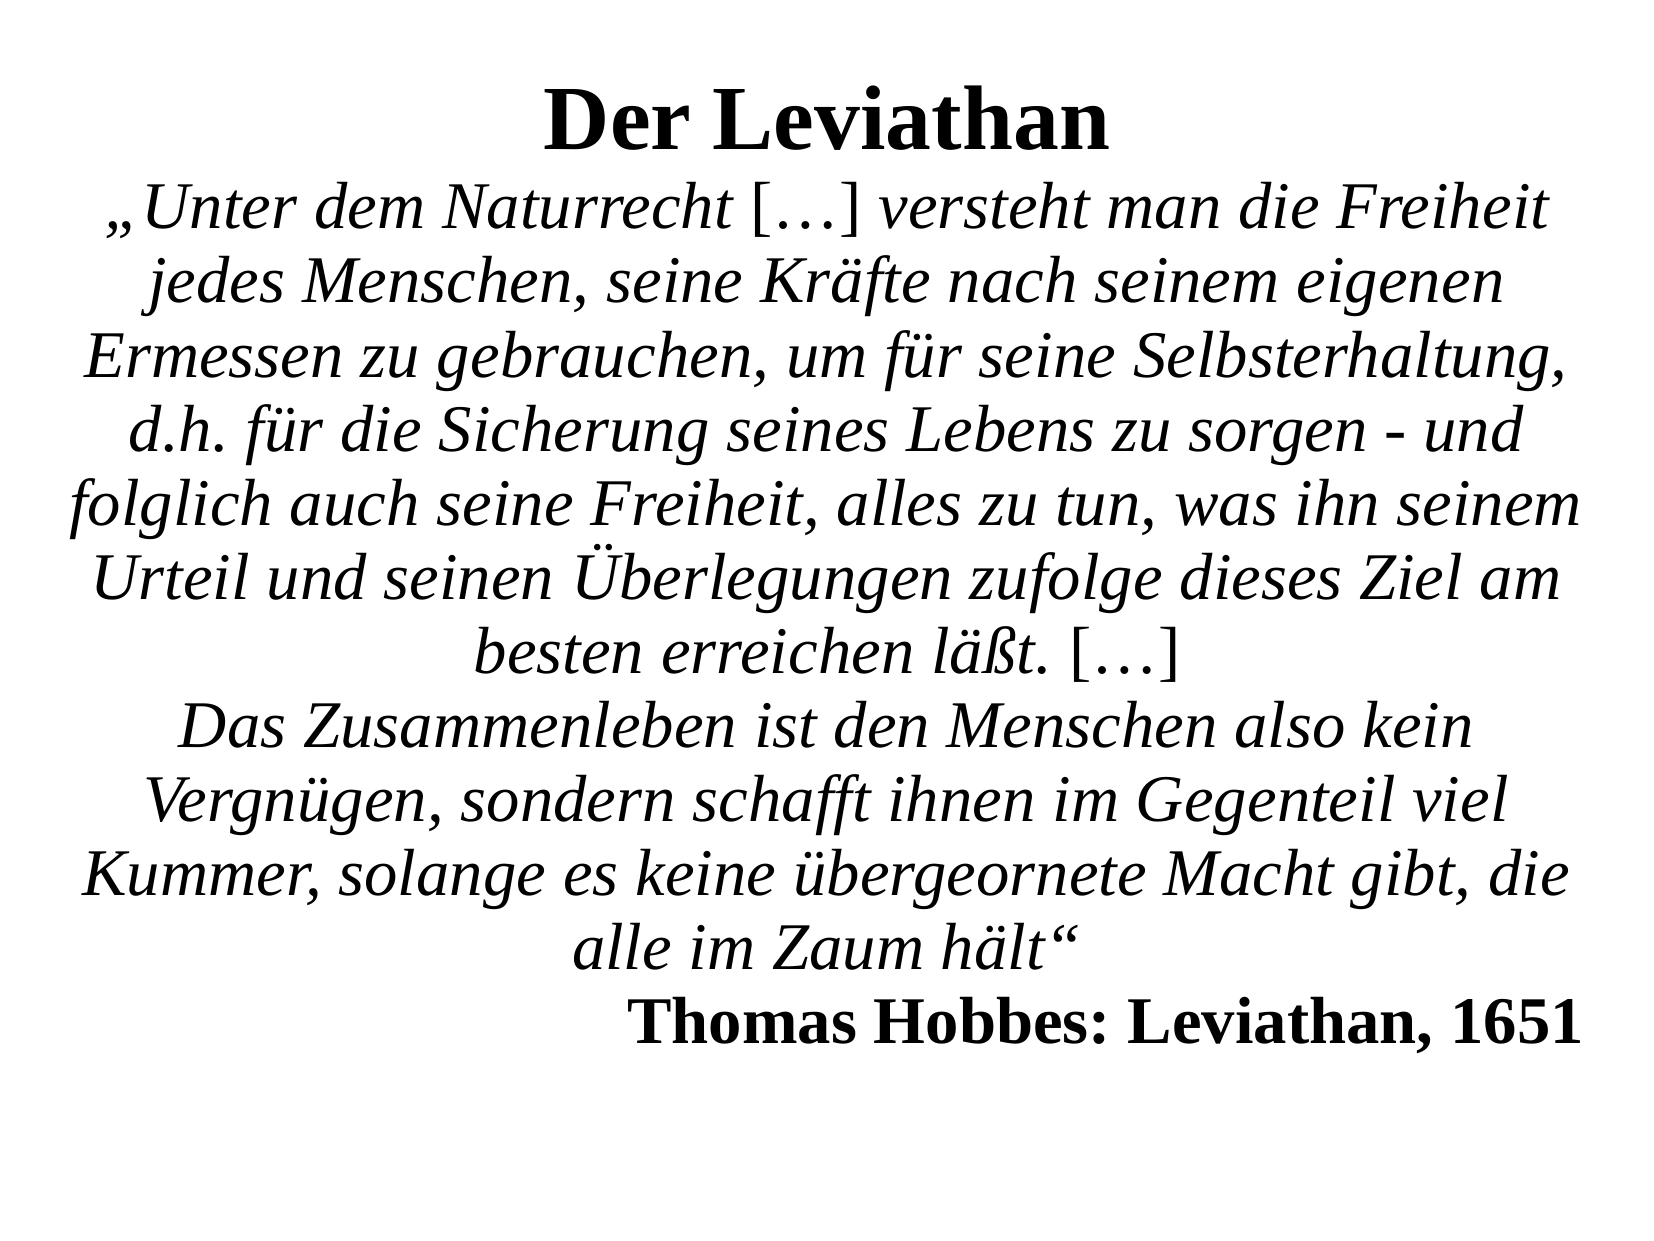

Der Leviathan
„Unter dem Naturrecht […] versteht man die Freiheit jedes Menschen, seine Kräfte nach seinem eigenen Ermessen zu gebrauchen, um für seine Selbsterhaltung, d.h. für die Sicherung seines Lebens zu sorgen - und folglich auch seine Freiheit, alles zu tun, was ihn seinem Urteil und seinen Überlegungen zufolge dieses Ziel am besten erreichen läßt. […]
Das Zusammenleben ist den Menschen also kein Vergnügen, sondern schafft ihnen im Gegenteil viel Kummer, solange es keine übergeornete Macht gibt, die alle im Zaum hält“
Thomas Hobbes: Leviathan, 1651